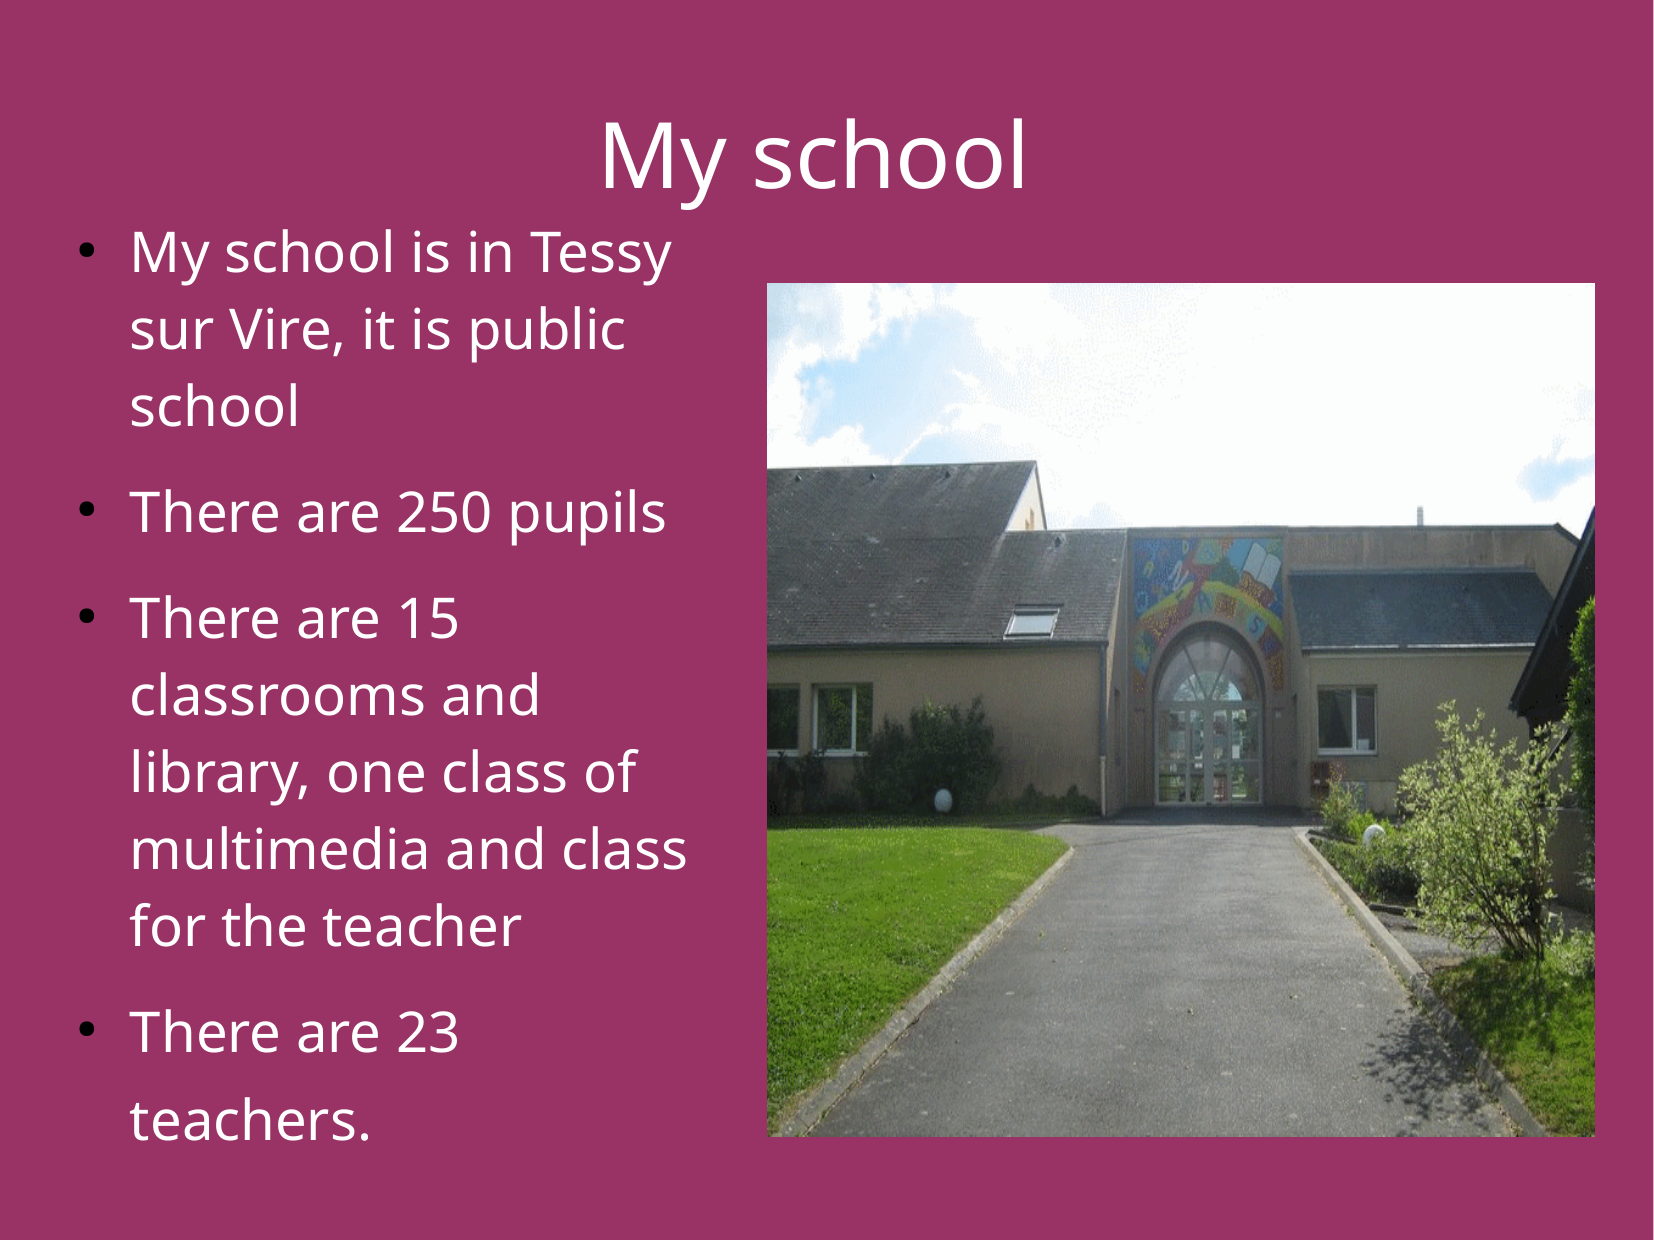

# My school
My school is in Tessy sur Vire, it is public school
There are 250 pupils
There are 15 classrooms and library, one class of multimedia and class for the teacher
There are 23 teachers.